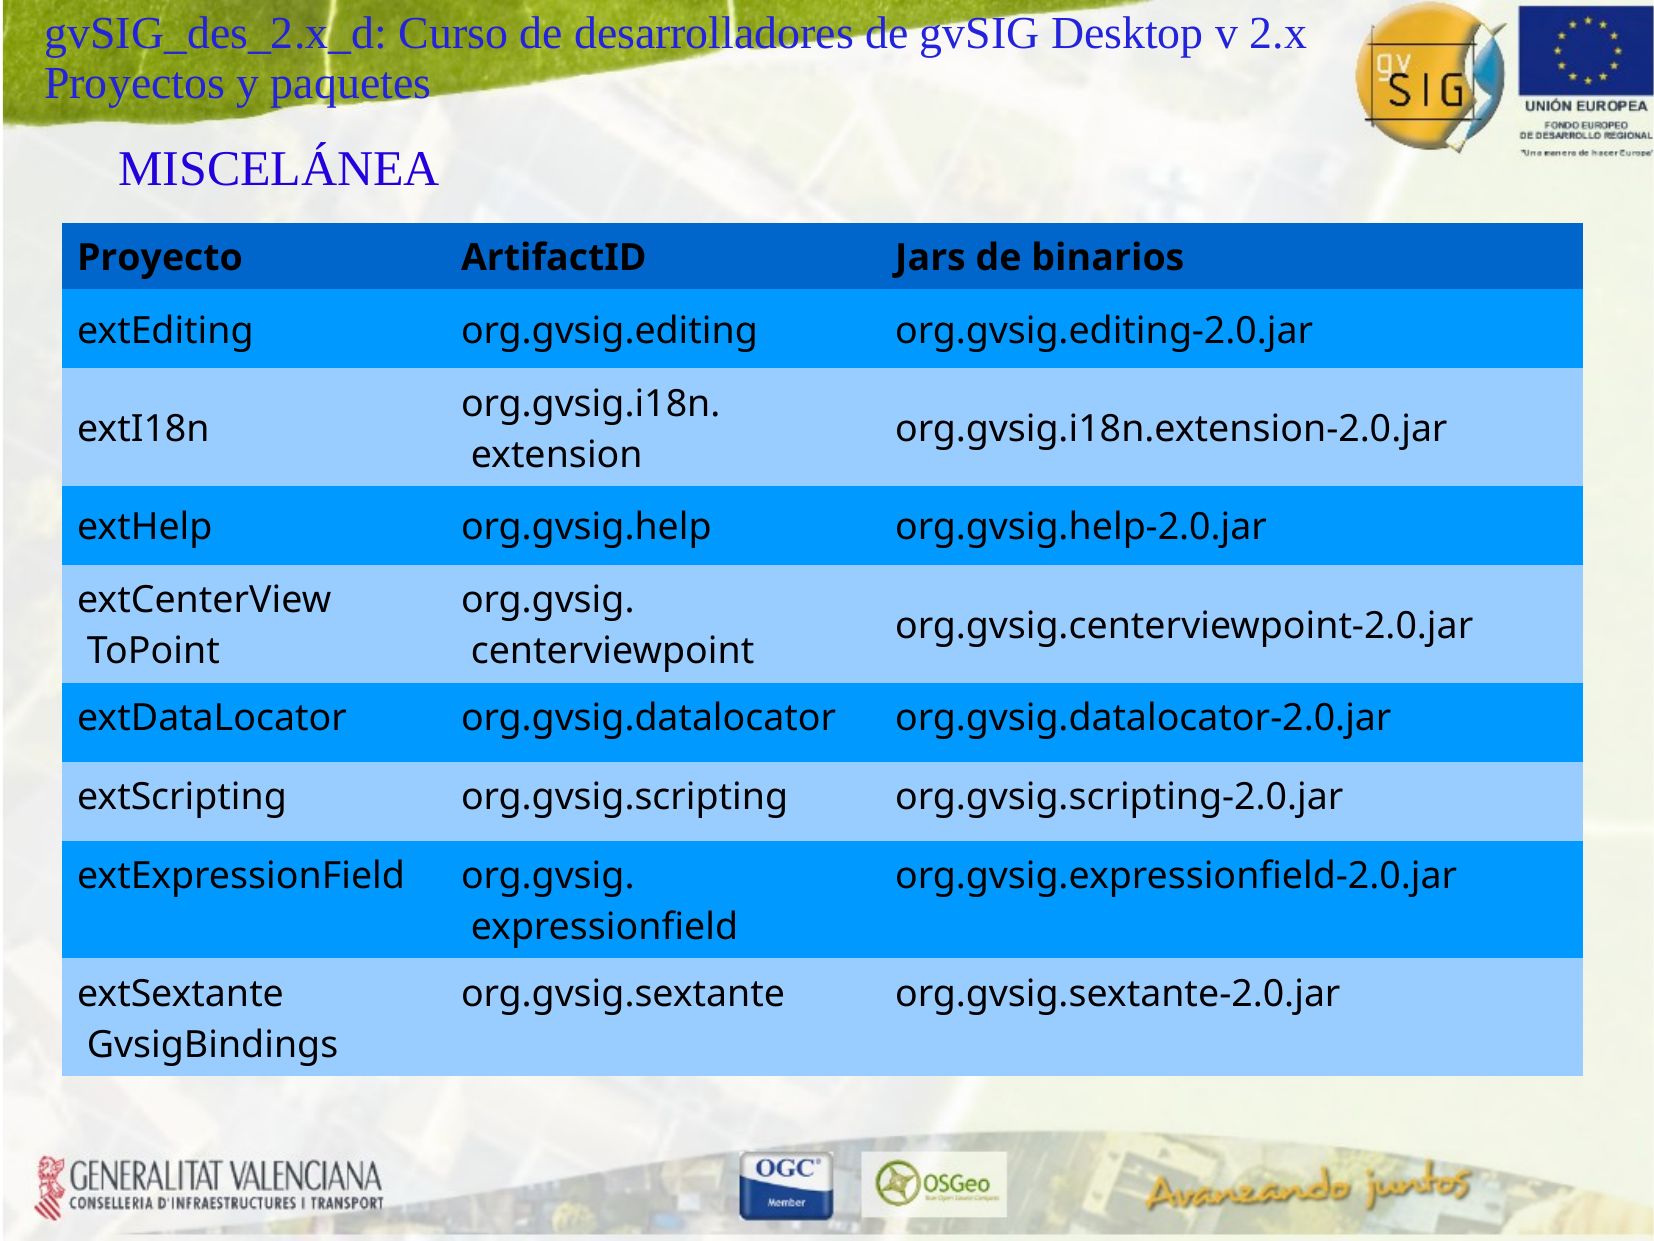

# MISCELÁNEA
| Proyecto | ArtifactID | Jars de binarios |
| --- | --- | --- |
| extEditing | org.gvsig.editing | org.gvsig.editing-2.0.jar |
| extI18n | org.gvsig.i18n. extension | org.gvsig.i18n.extension-2.0.jar |
| extHelp | org.gvsig.help | org.gvsig.help-2.0.jar |
| extCenterView ToPoint | org.gvsig. centerviewpoint | org.gvsig.centerviewpoint-2.0.jar |
| extDataLocator | org.gvsig.datalocator | org.gvsig.datalocator-2.0.jar |
| extScripting | org.gvsig.scripting | org.gvsig.scripting-2.0.jar |
| extExpressionField | org.gvsig. expressionfield | org.gvsig.expressionfield-2.0.jar |
| extSextante GvsigBindings | org.gvsig.sextante | org.gvsig.sextante-2.0.jar |